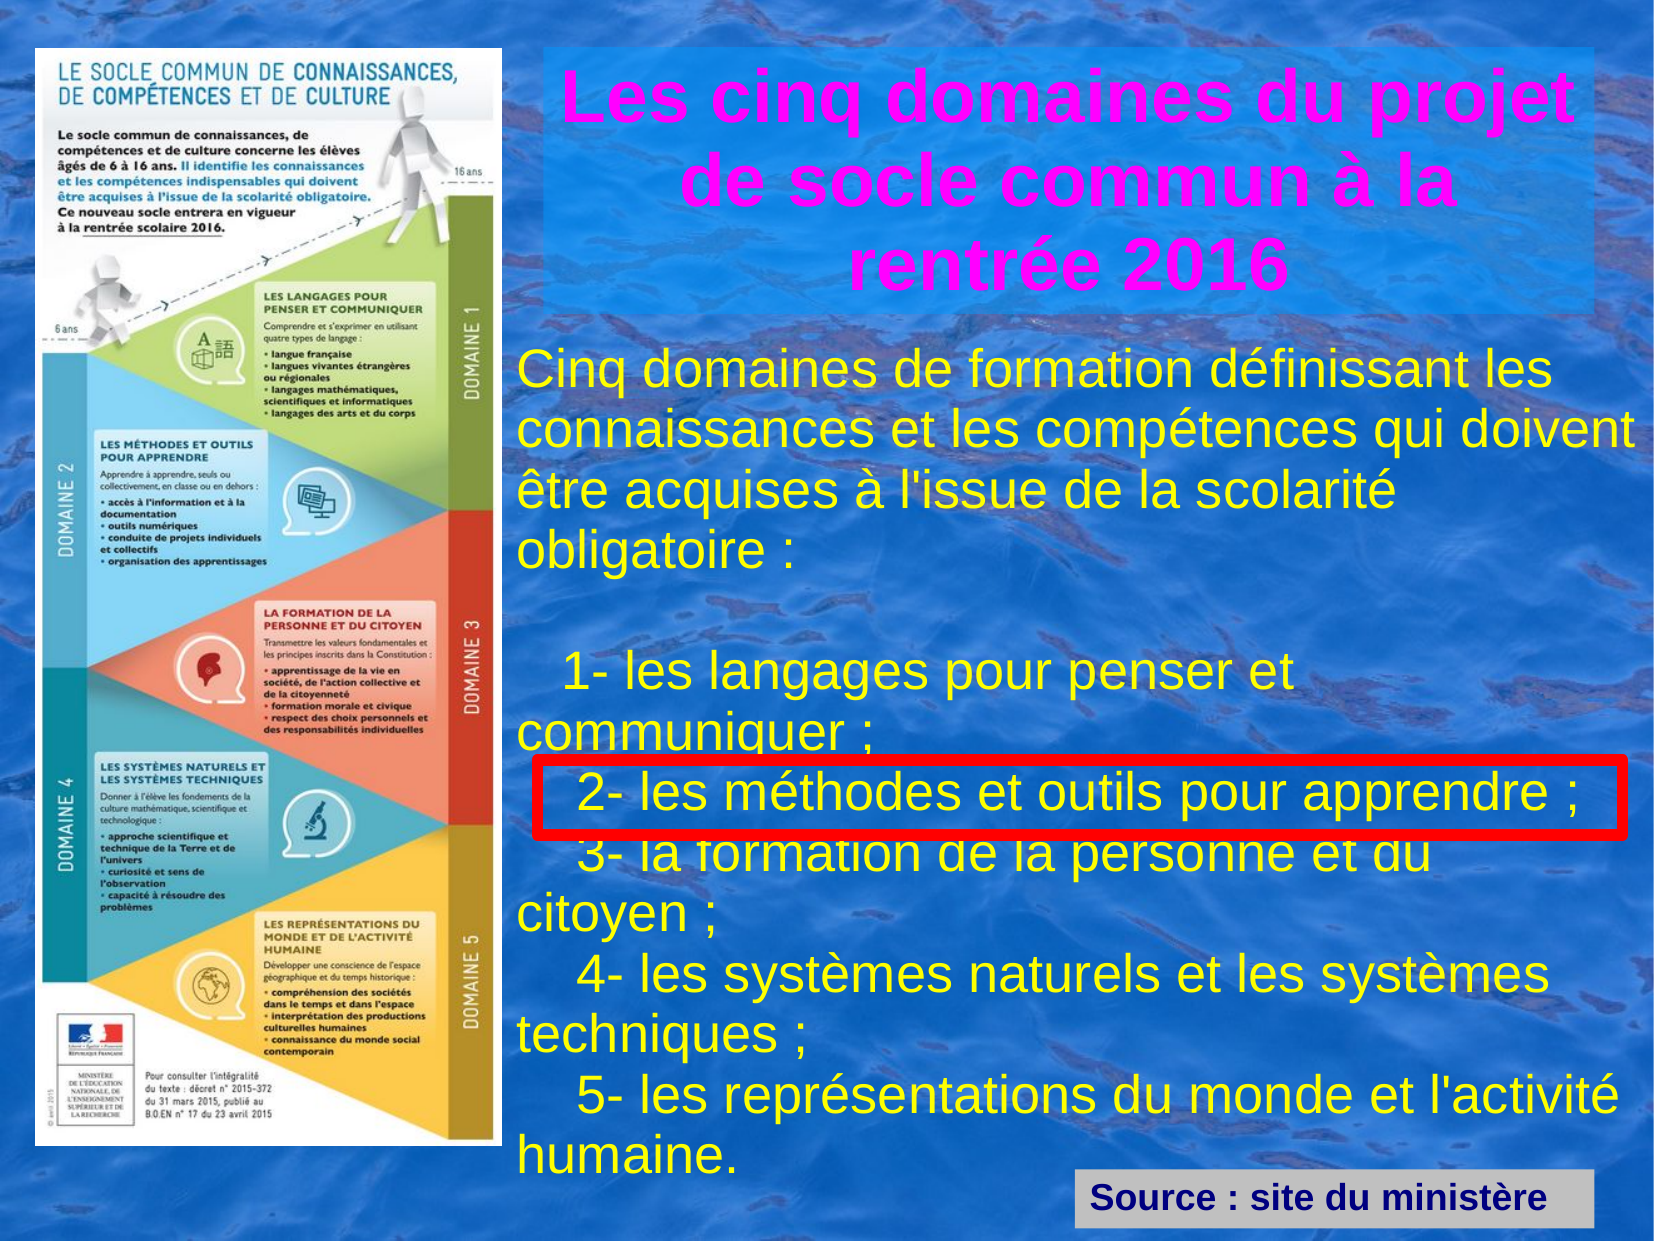

Les cinq domaines du projet de socle commun à la rentrée 2016
Cinq domaines de formation définissant les connaissances et les compétences qui doivent être acquises à l'issue de la scolarité obligatoire :
 1- les langages pour penser et communiquer ;
 2- les méthodes et outils pour apprendre ;
 3- la formation de la personne et du citoyen ;
 4- les systèmes naturels et les systèmes techniques ;
 5- les représentations du monde et l'activité humaine.
Source : site du ministère